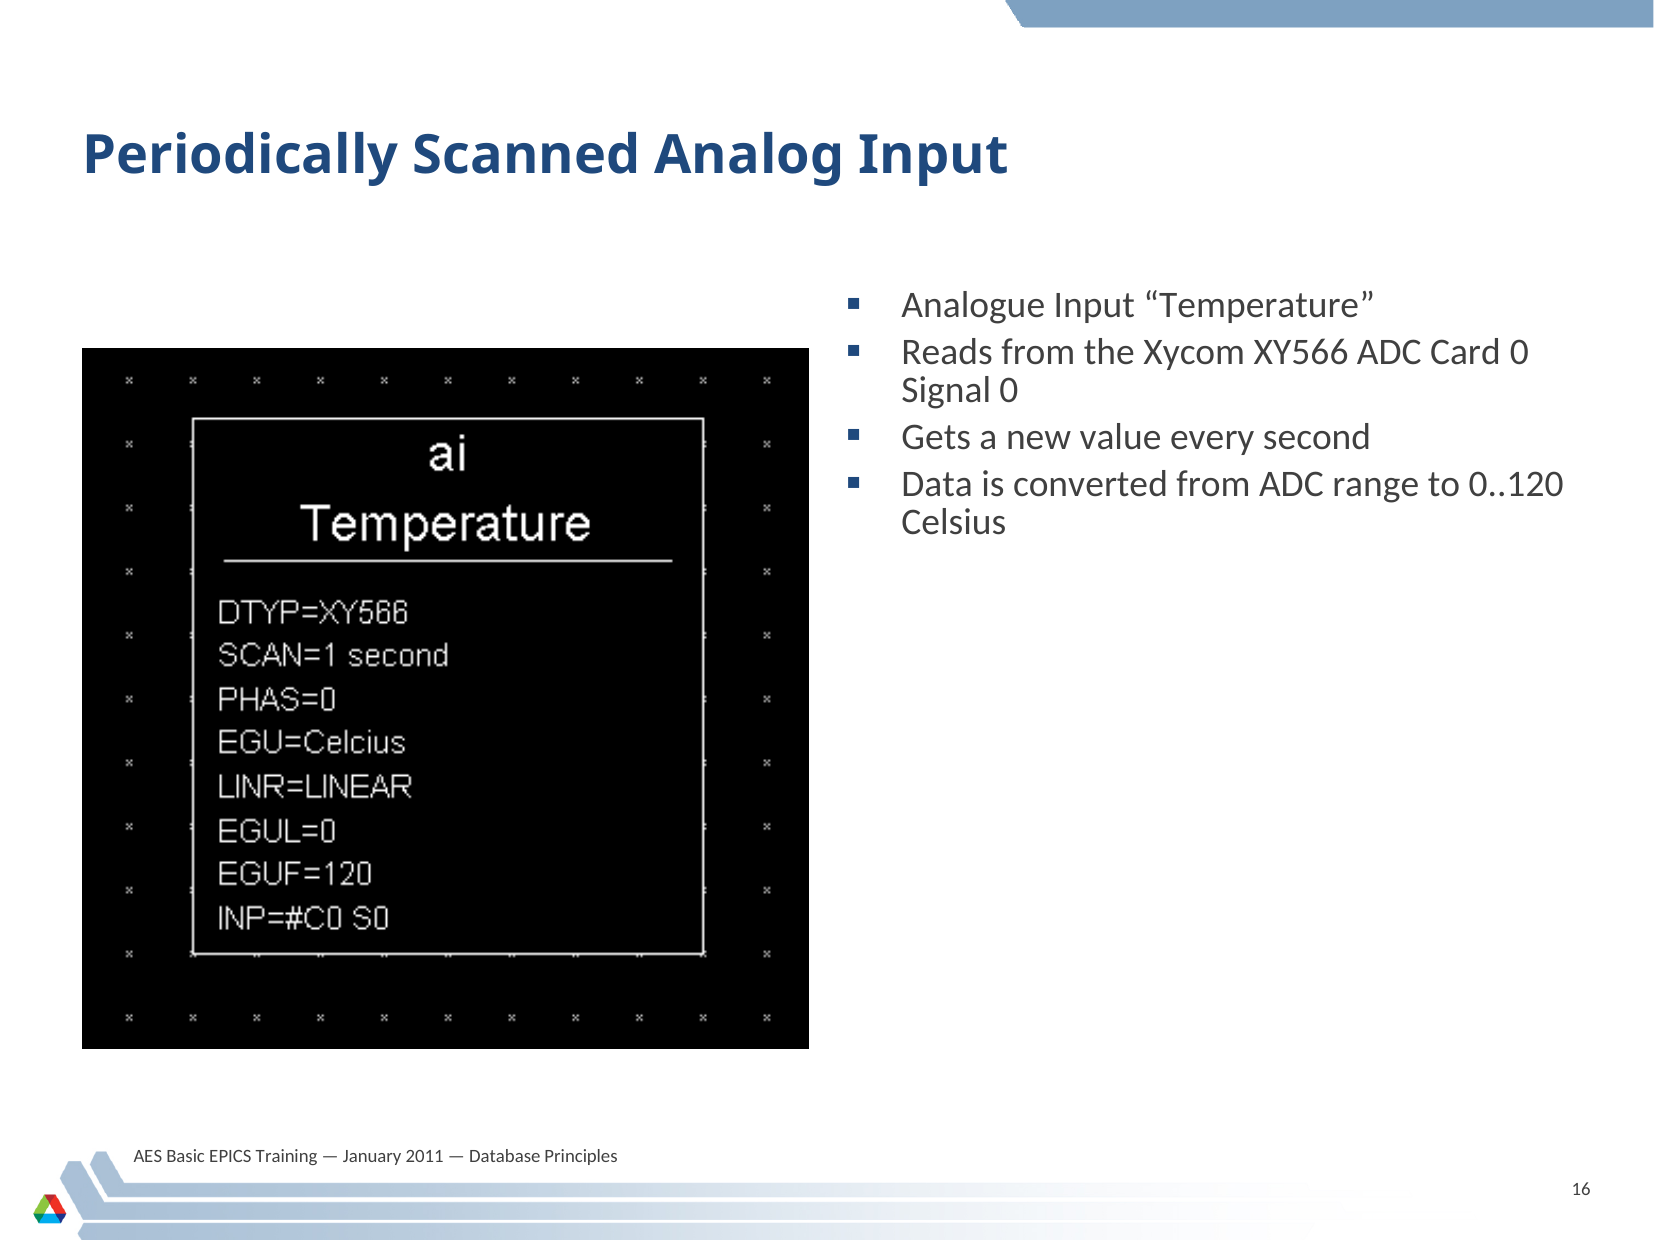

# Periodically Scanned Analog Input
Analogue Input “Temperature”
Reads from the Xycom XY566 ADC Card 0 Signal 0
Gets a new value every second
Data is converted from ADC range to 0..120 Celsius
AES Basic EPICS Training — January 2011 — Database Principles
16